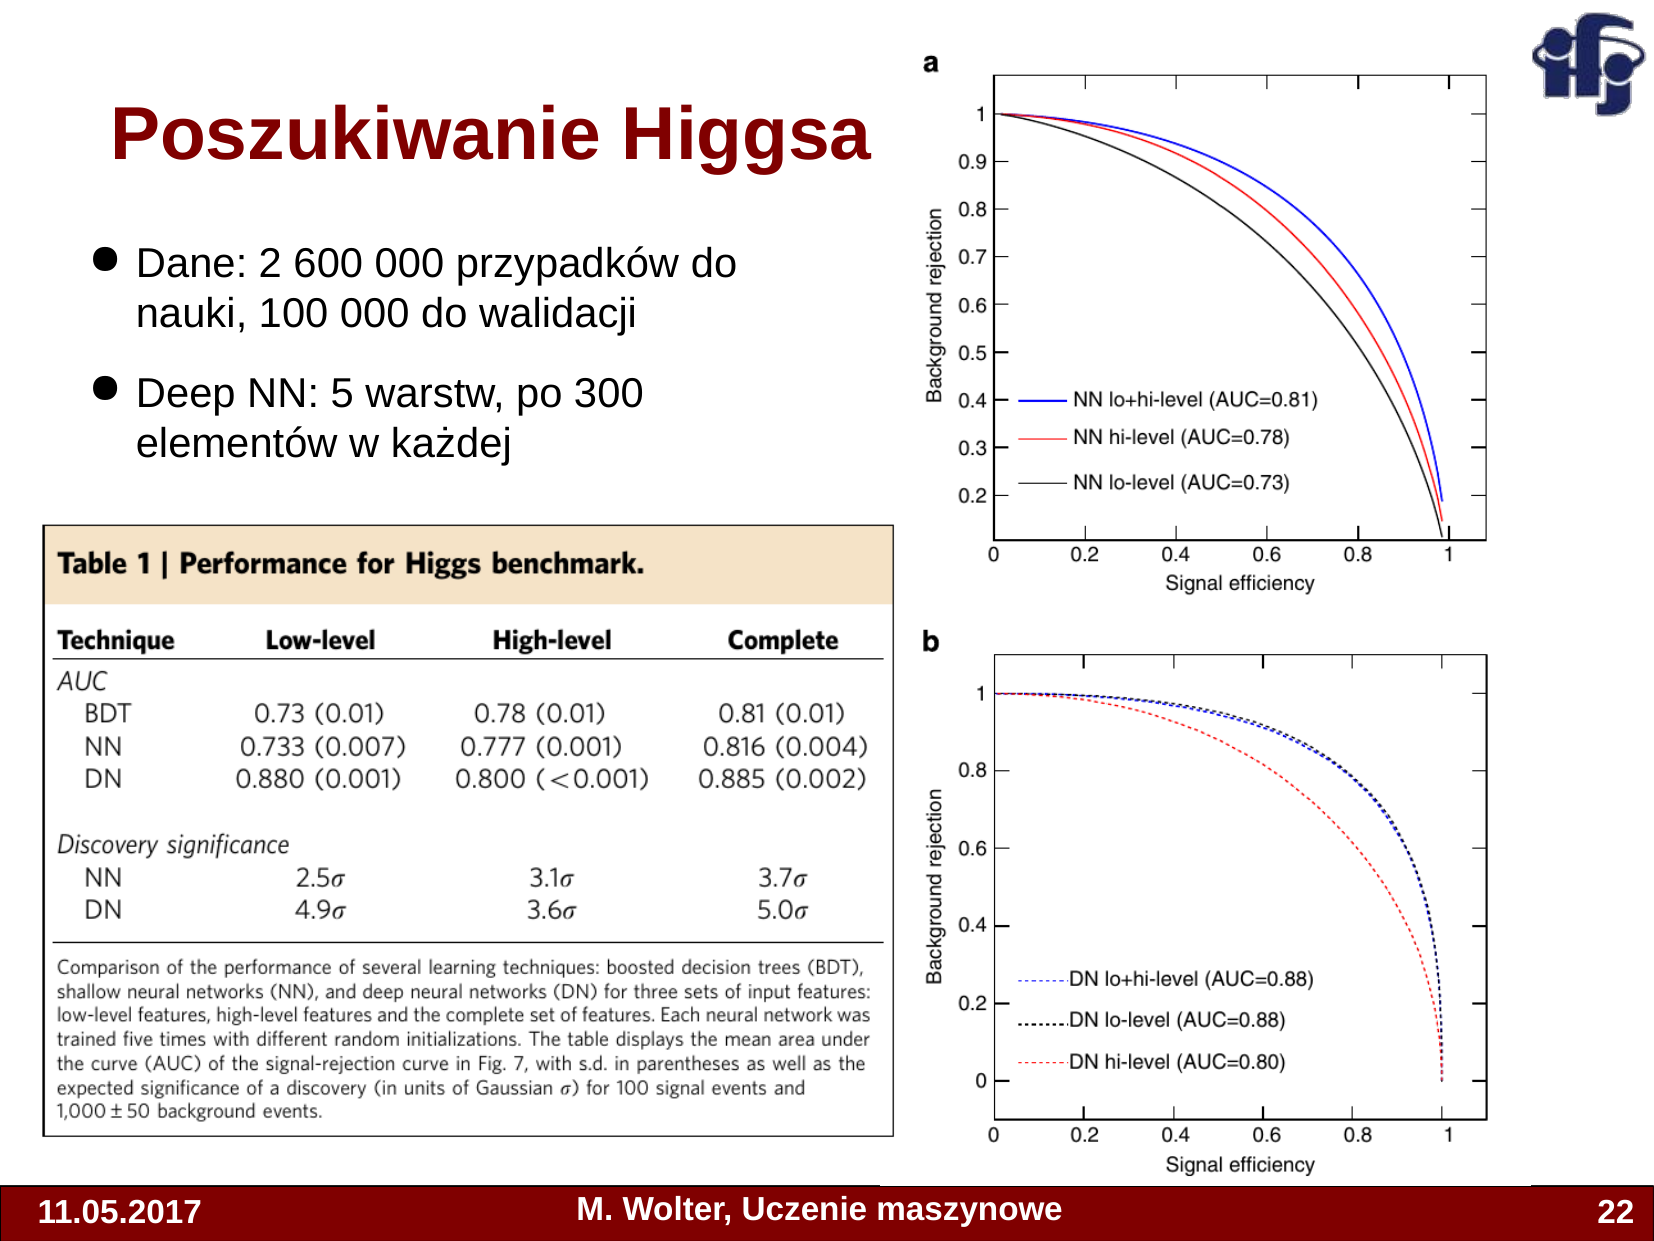

# Poszukiwanie Higgsa
Dane: 2 600 000 przypadków do nauki, 100 000 do walidacji
Deep NN: 5 warstw, po 300 elementów w każdej
9.03.2017
Machine Learning, M. Wolter